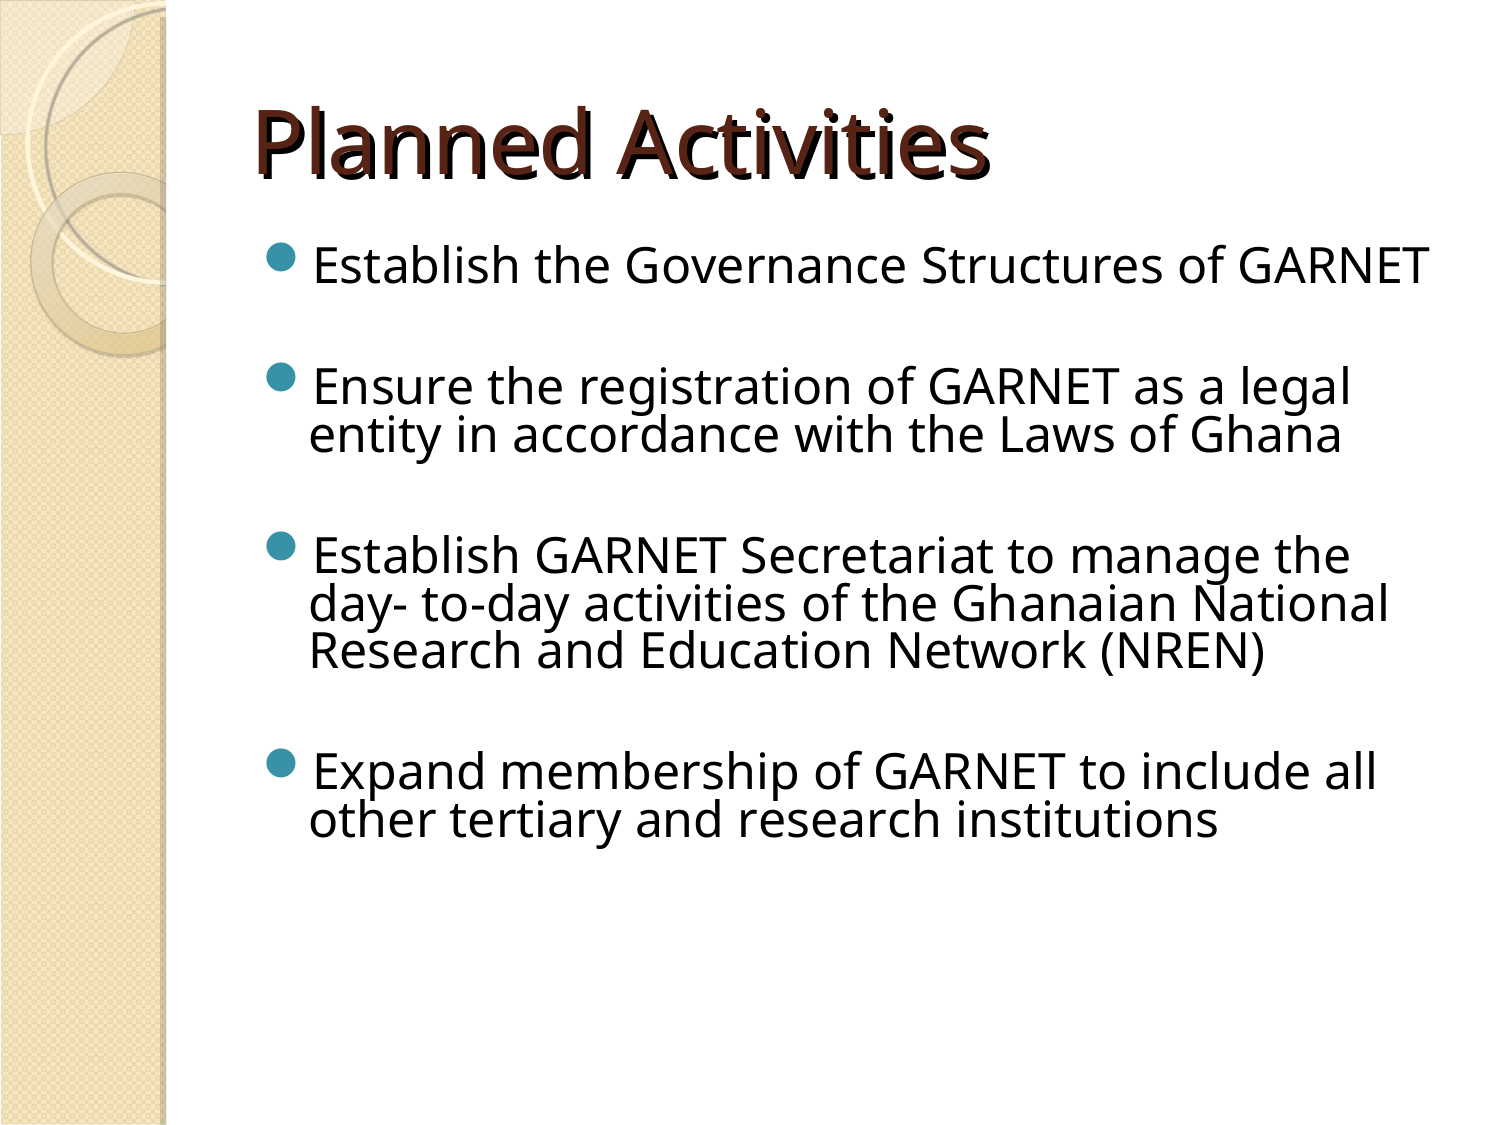

Planned Activities
Establish the Governance Structures of GARNET
Ensure the registration of GARNET as a legal entity in accordance with the Laws of Ghana
Establish GARNET Secretariat to manage the day- to-day activities of the Ghanaian National Research and Education Network (NREN)
Expand membership of GARNET to include all other tertiary and research institutions